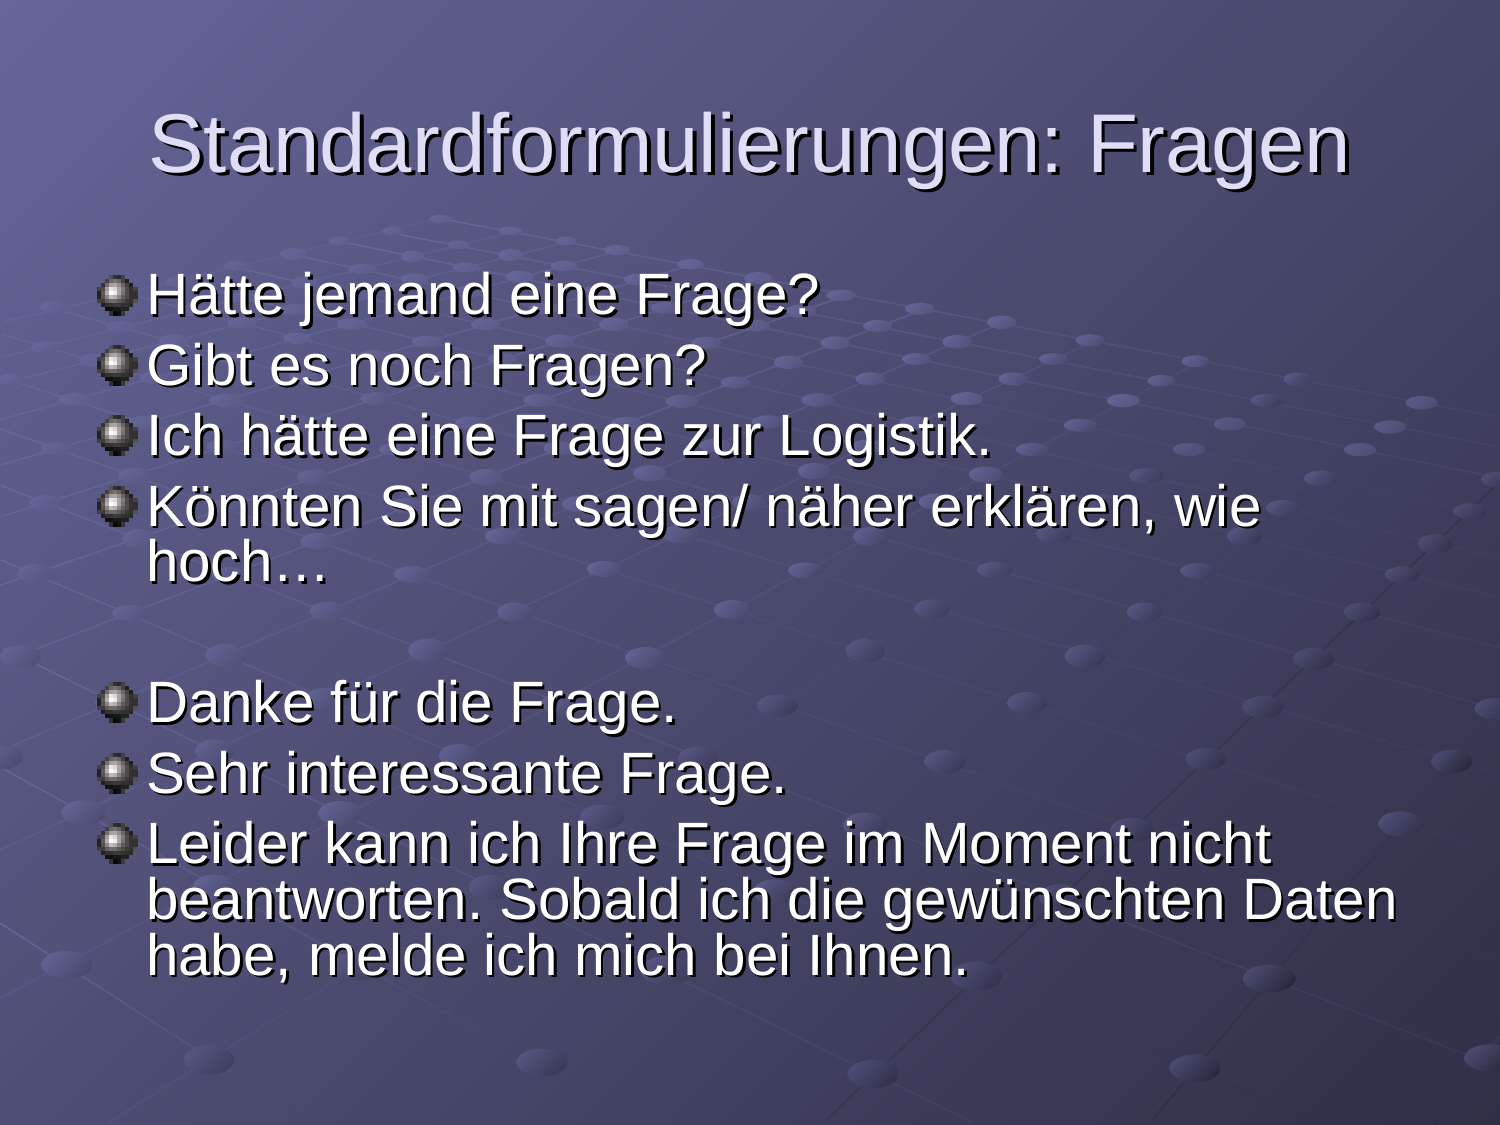

# Standardformulierungen: Fragen
Hätte jemand eine Frage?
Gibt es noch Fragen?
Ich hätte eine Frage zur Logistik.
Könnten Sie mit sagen/ näher erklären, wie hoch…
Danke für die Frage.
Sehr interessante Frage.
Leider kann ich Ihre Frage im Moment nicht beantworten. Sobald ich die gewünschten Daten habe, melde ich mich bei Ihnen.